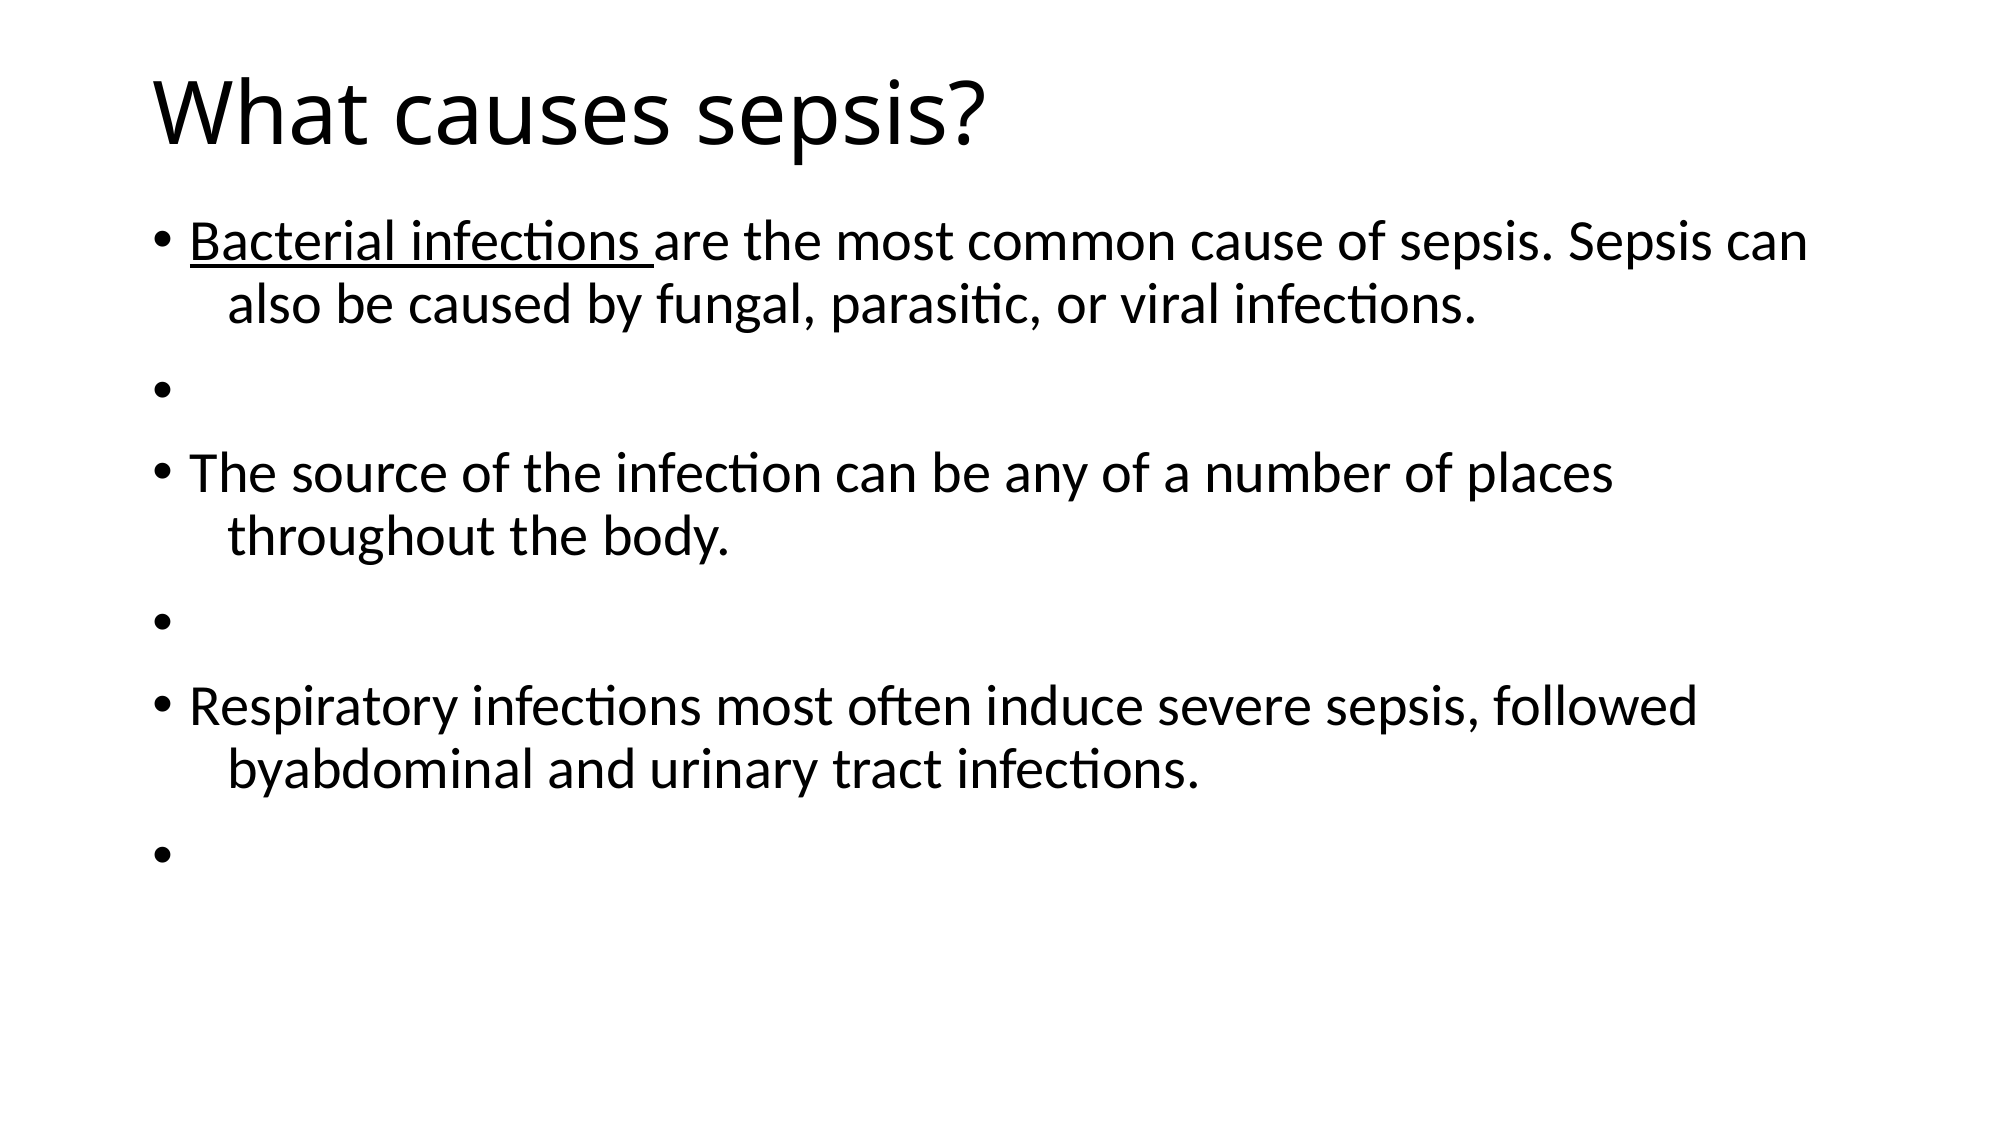

# What causes sepsis?
Bacterial infections are the most common cause of sepsis. Sepsis can also be caused by fungal, parasitic, or viral infections.
The source of the infection can be any of a number of places throughout the body.
Respiratory infections most often induce severe sepsis, followed byabdominal and urinary tract infections.